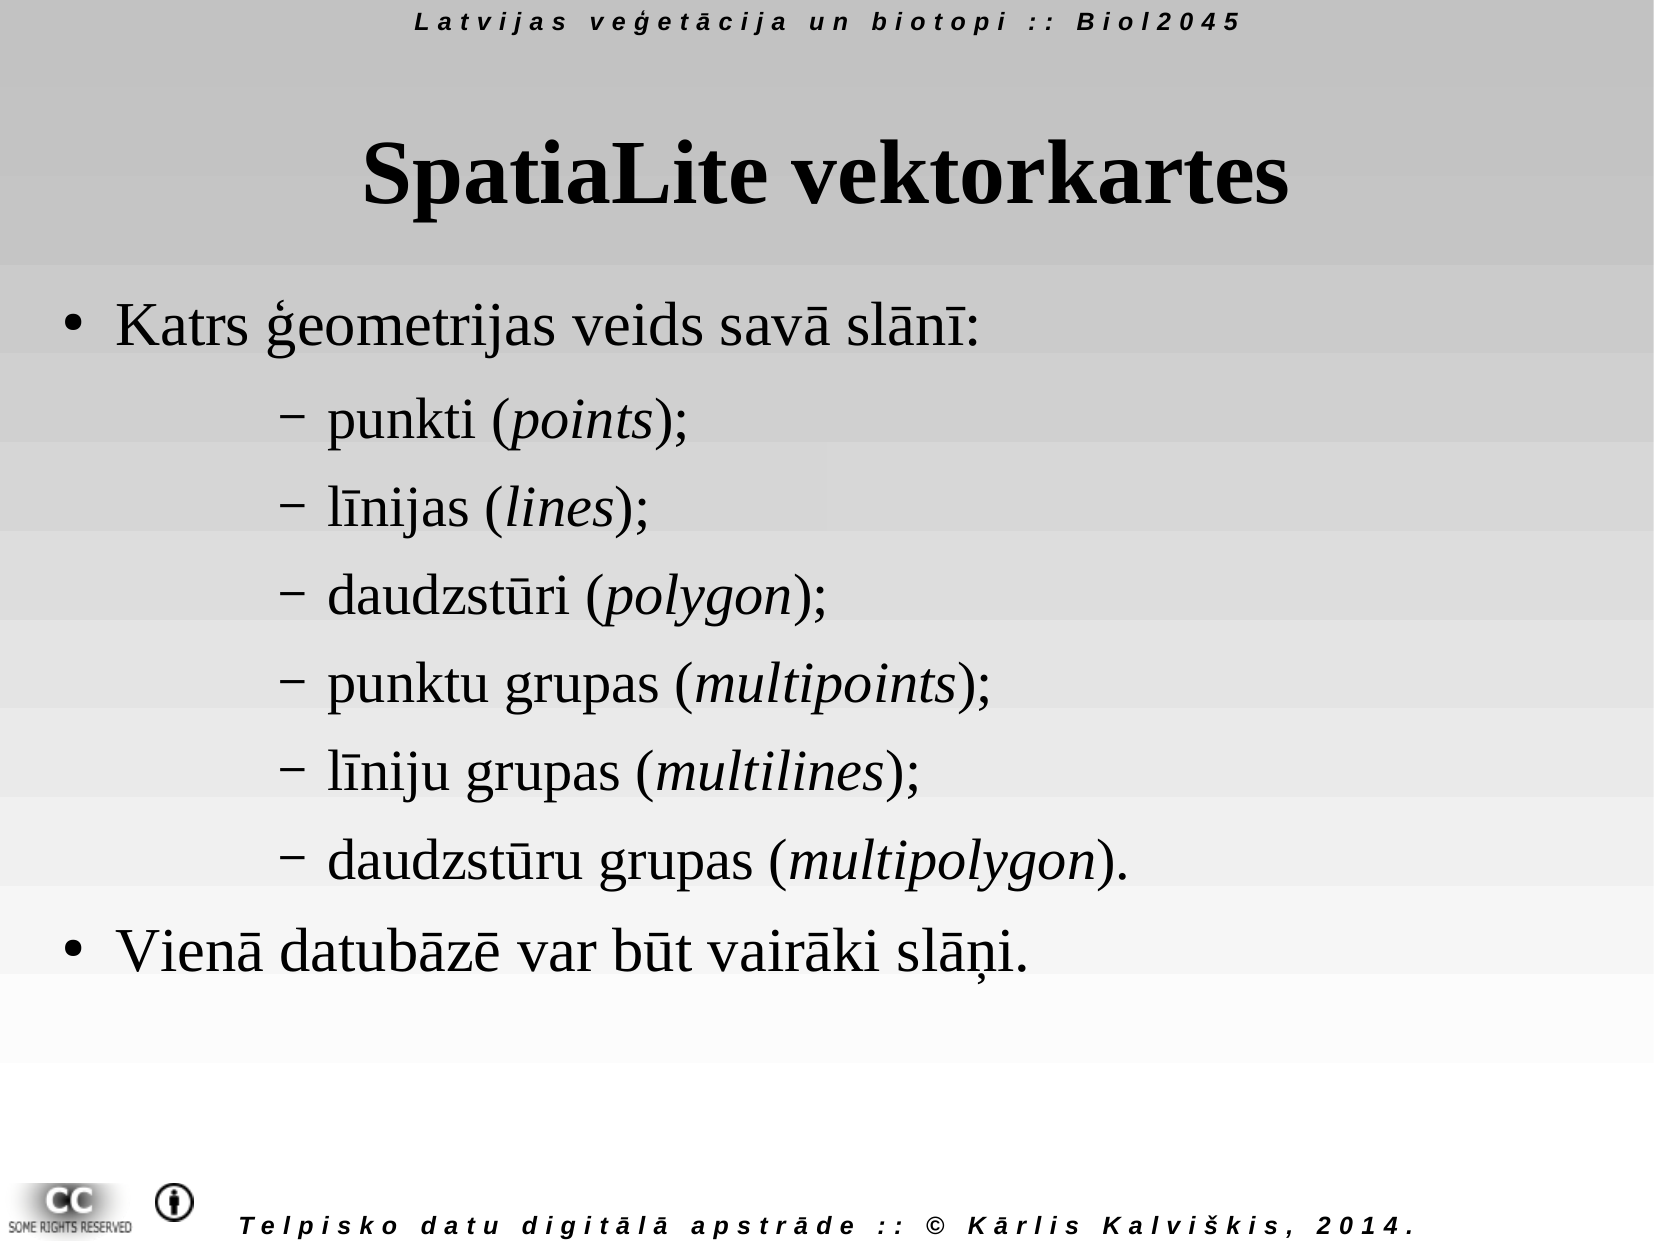

# SpatiaLite vektorkartes
Katrs ģeometrijas veids savā slānī:
punkti (points);
līnijas (lines);
daudzstūri (polygon);
punktu grupas (multipoints);
līniju grupas (multilines);
daudzstūru grupas (multipolygon).
Vienā datubāzē var būt vairāki slāņi.